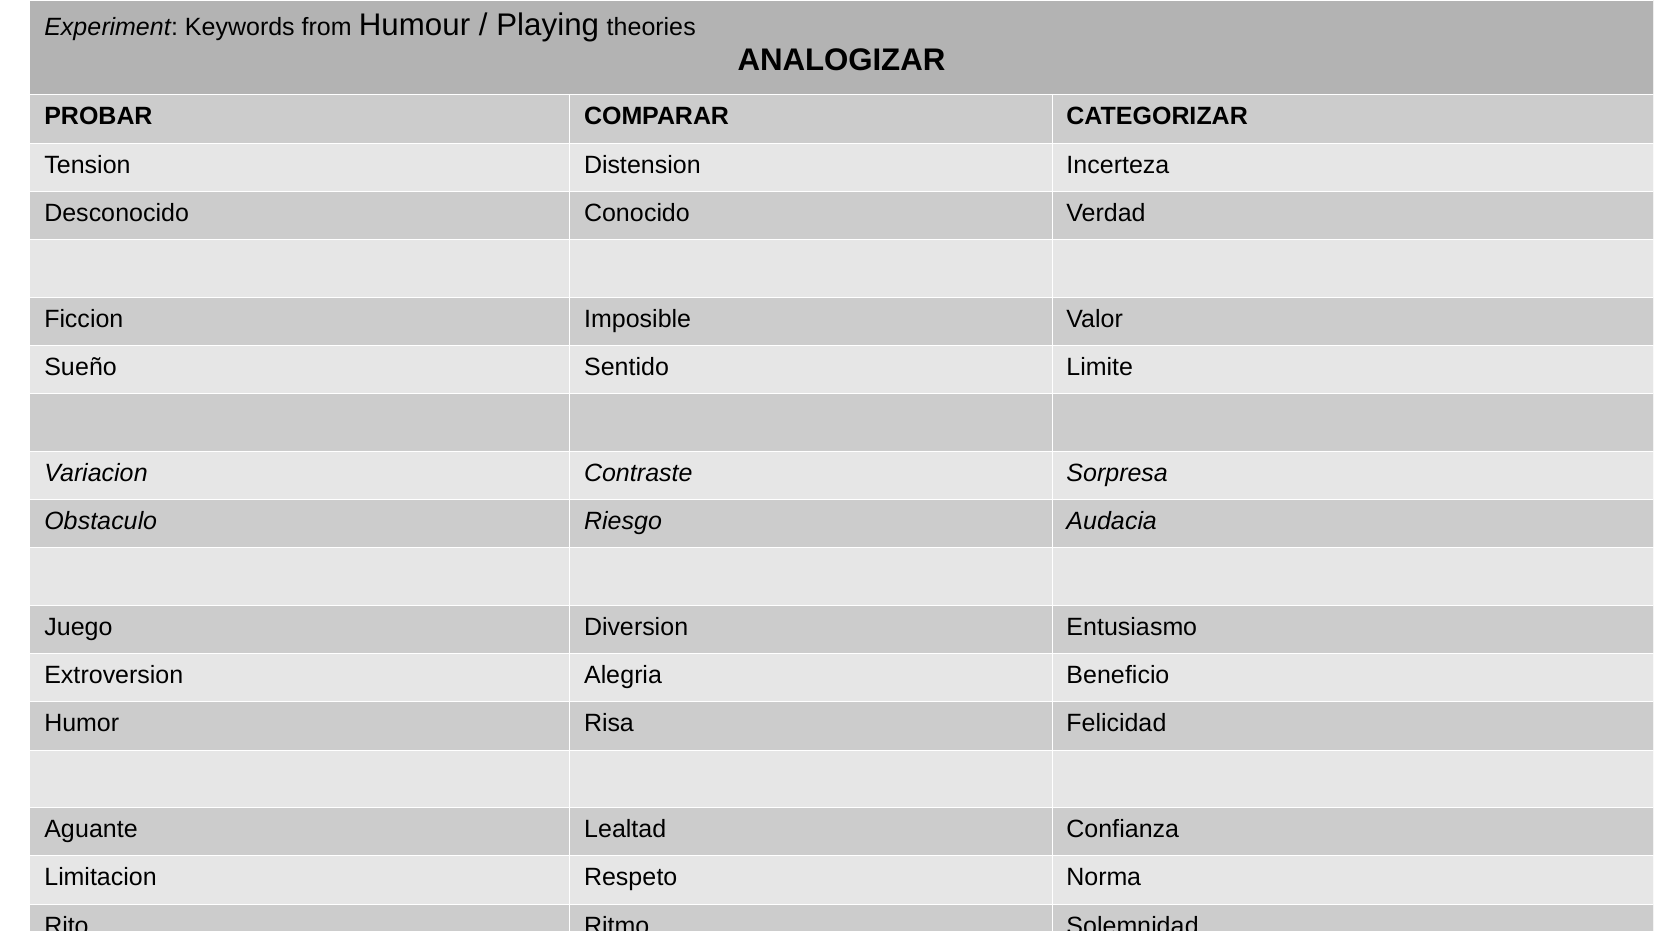

| Experiment: Keywords from Humour / Playing theories ANALOGIZAR | | |
| --- | --- | --- |
| PROBAR | COMPARAR | CATEGORIZAR |
| Tension | Distension | Incerteza |
| Desconocido | Conocido | Verdad |
| | | |
| Ficcion | Imposible | Valor |
| Sueño | Sentido | Limite |
| | | |
| Variacion | Contraste | Sorpresa |
| Obstaculo | Riesgo | Audacia |
| | | |
| Juego | Diversion | Entusiasmo |
| Extroversion | Alegria | Beneficio |
| Humor | Risa | Felicidad |
| | | |
| Aguante | Lealtad | Confianza |
| Limitacion | Respeto | Norma |
| Rito | Ritmo | Solemnidad |